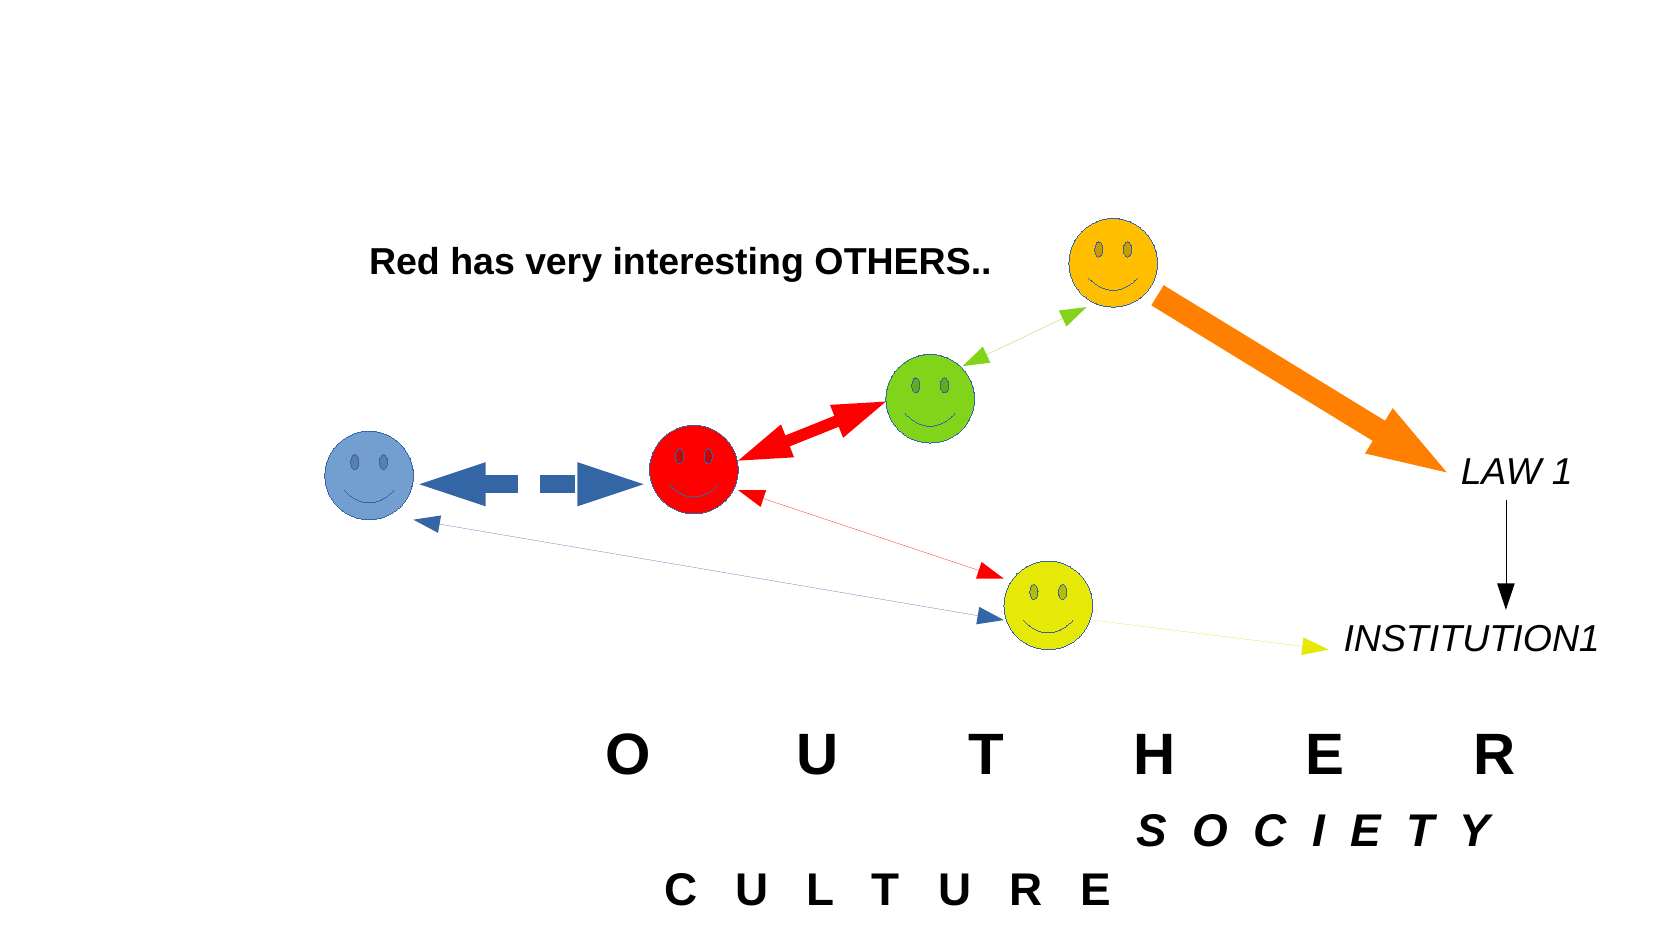

Red has very interesting OTHERS..
LAW 1
INSTITUTION1
O U T H E R
S O C I E T Y
C U L T U R E